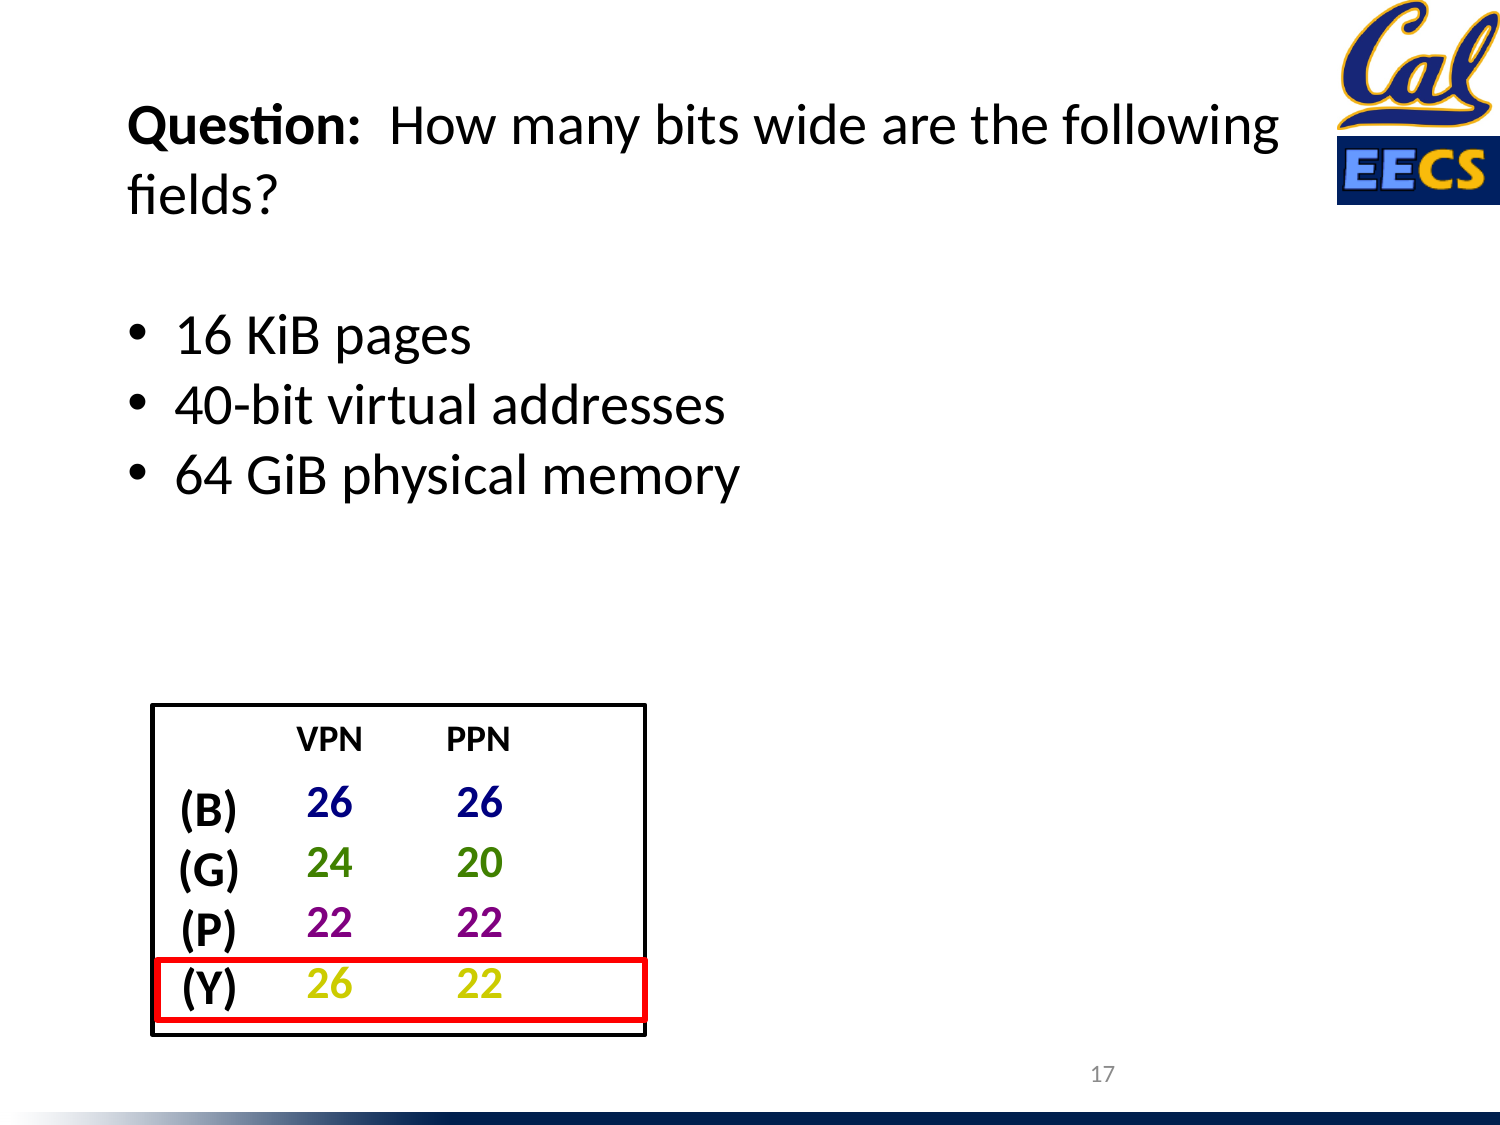

Question: How many bits wide are the following fields?
 16 KiB pages
 40-bit virtual addresses
 64 GiB physical memory
 26		 26
(B)
 24		 20
(G)
 22		 22
(P)
 26		 22
(Y)
VPN		PPN